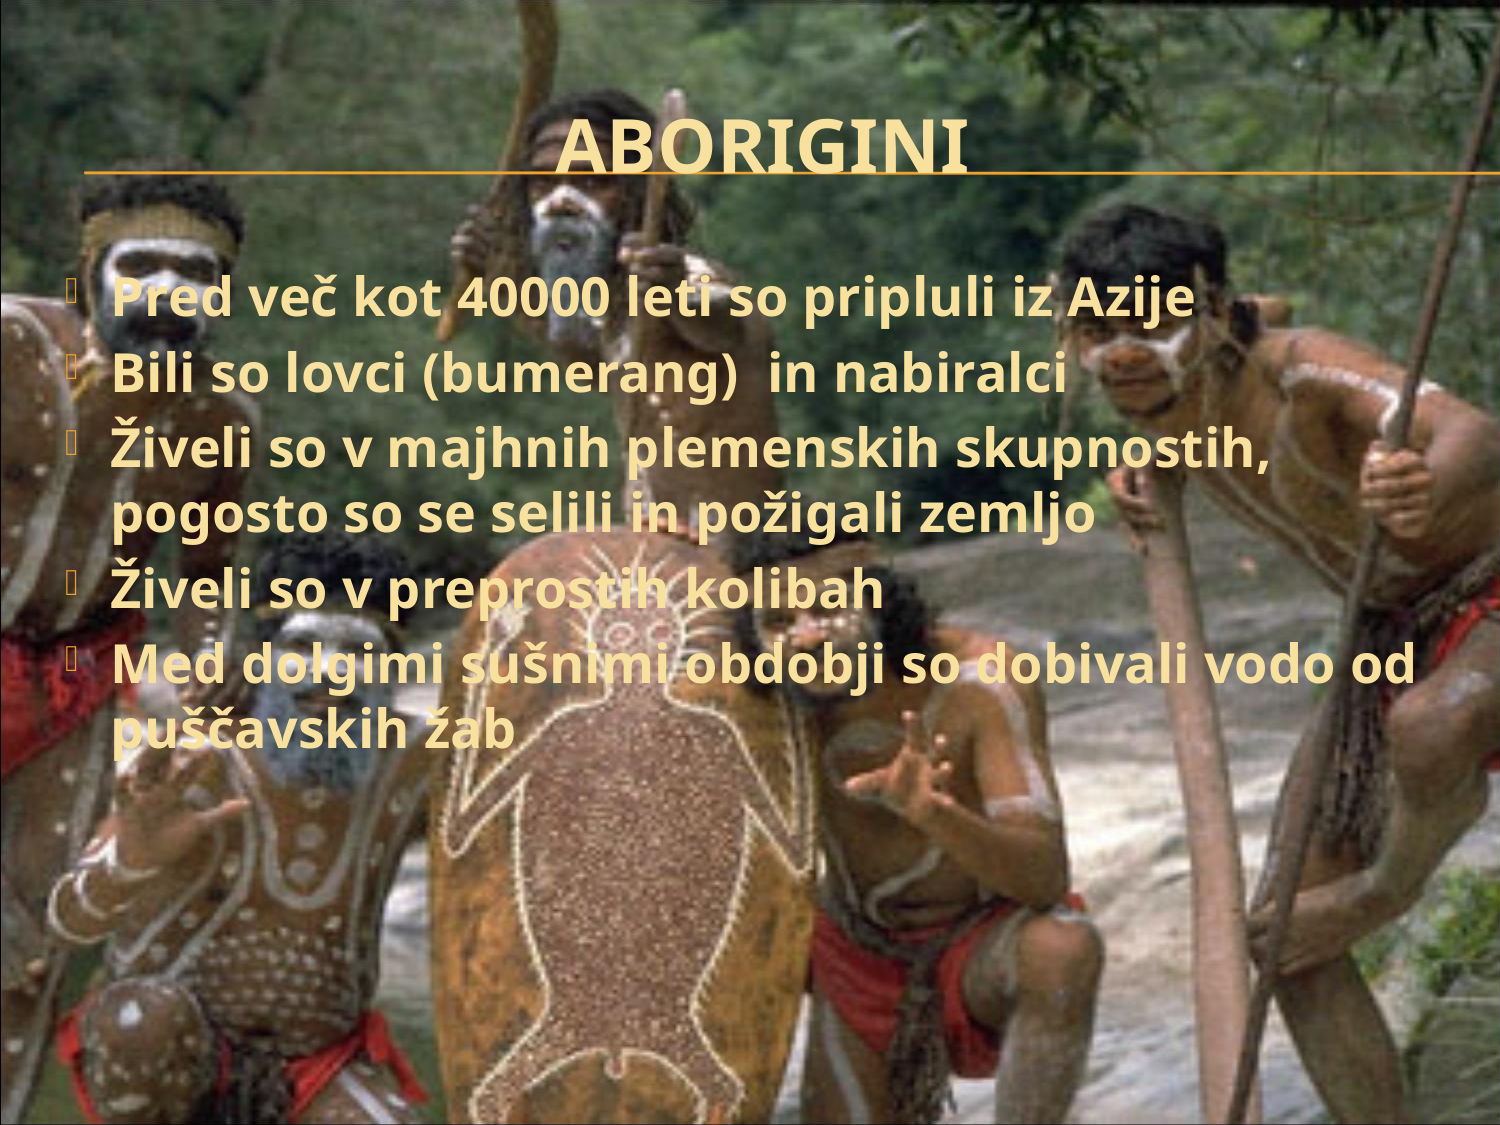

# ABORIGINI
Pred več kot 40000 leti so pripluli iz Azije
Bili so lovci (bumerang) in nabiralci
Živeli so v majhnih plemenskih skupnostih, pogosto so se selili in požigali zemljo
Živeli so v preprostih kolibah
Med dolgimi sušnimi obdobji so dobivali vodo od puščavskih žab